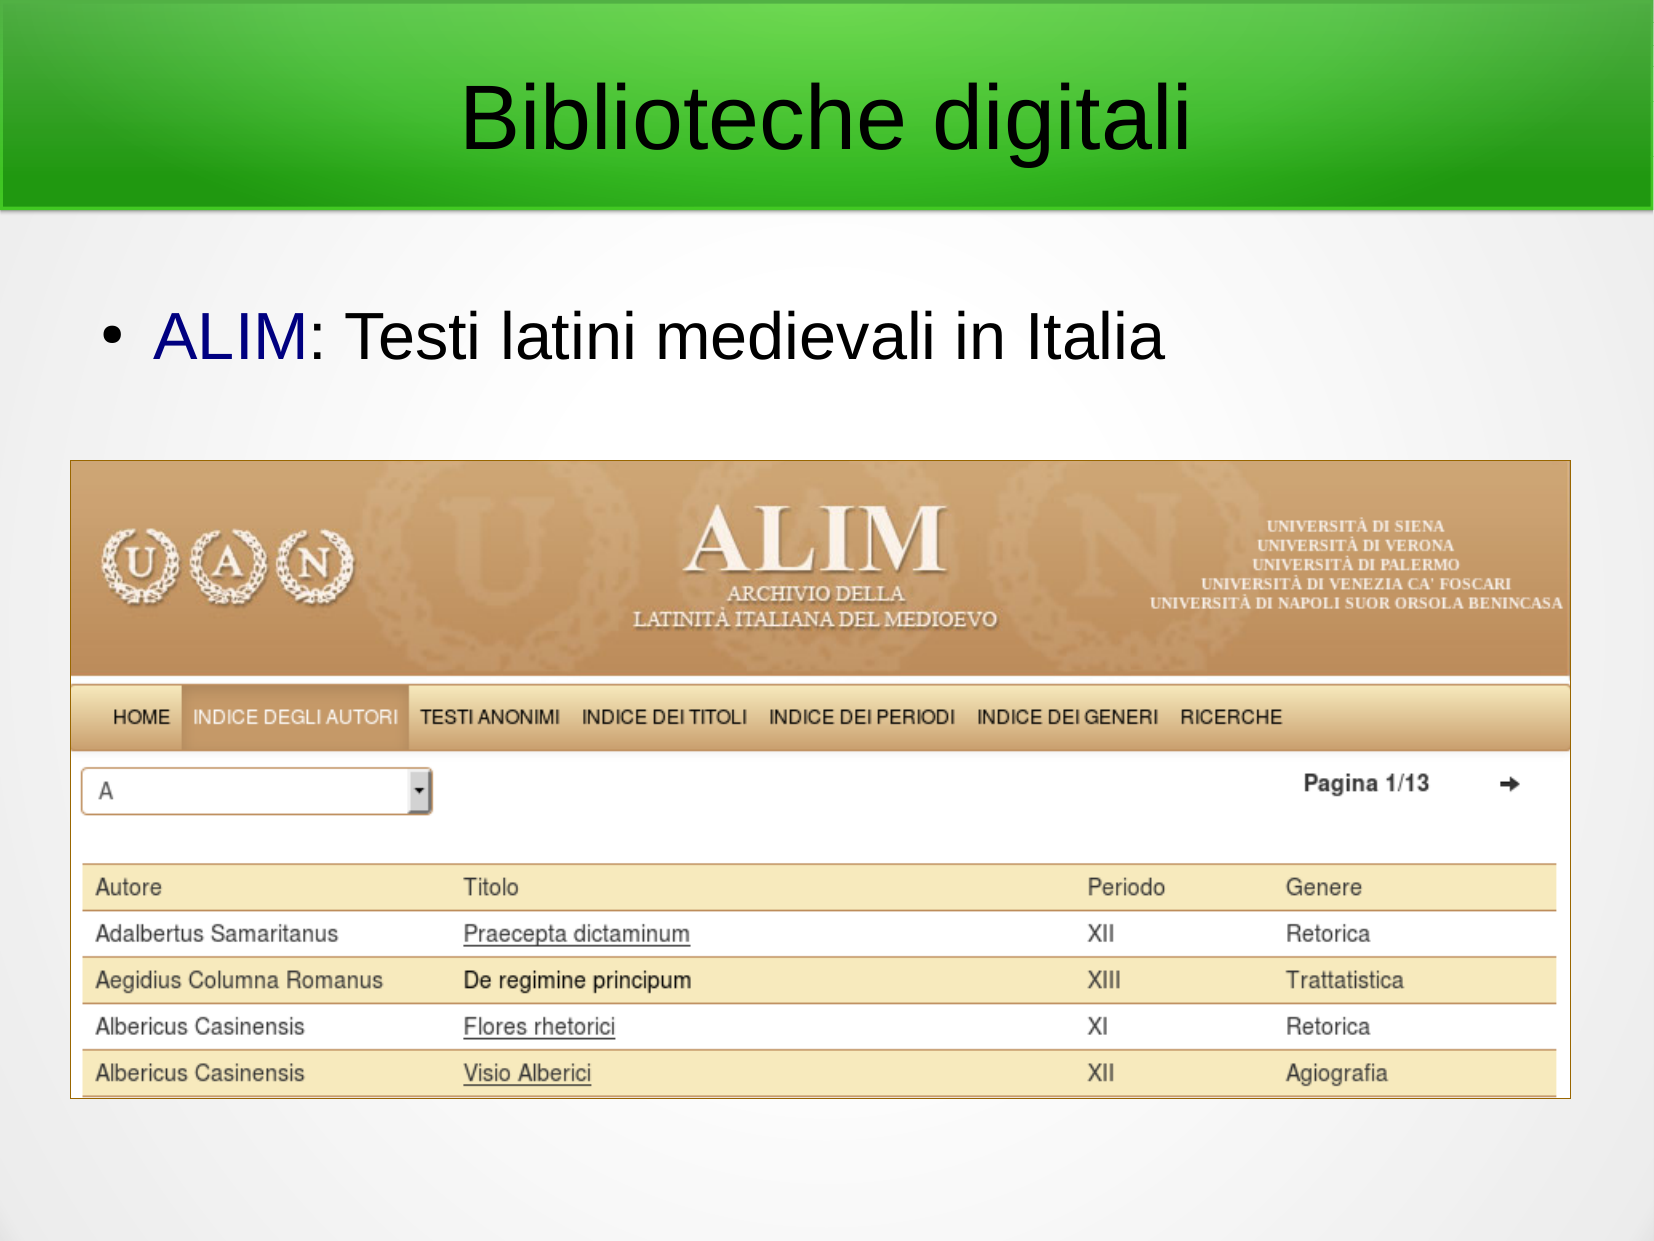

# Biblioteche digitali
ALIM: Testi latini medievali in Italia